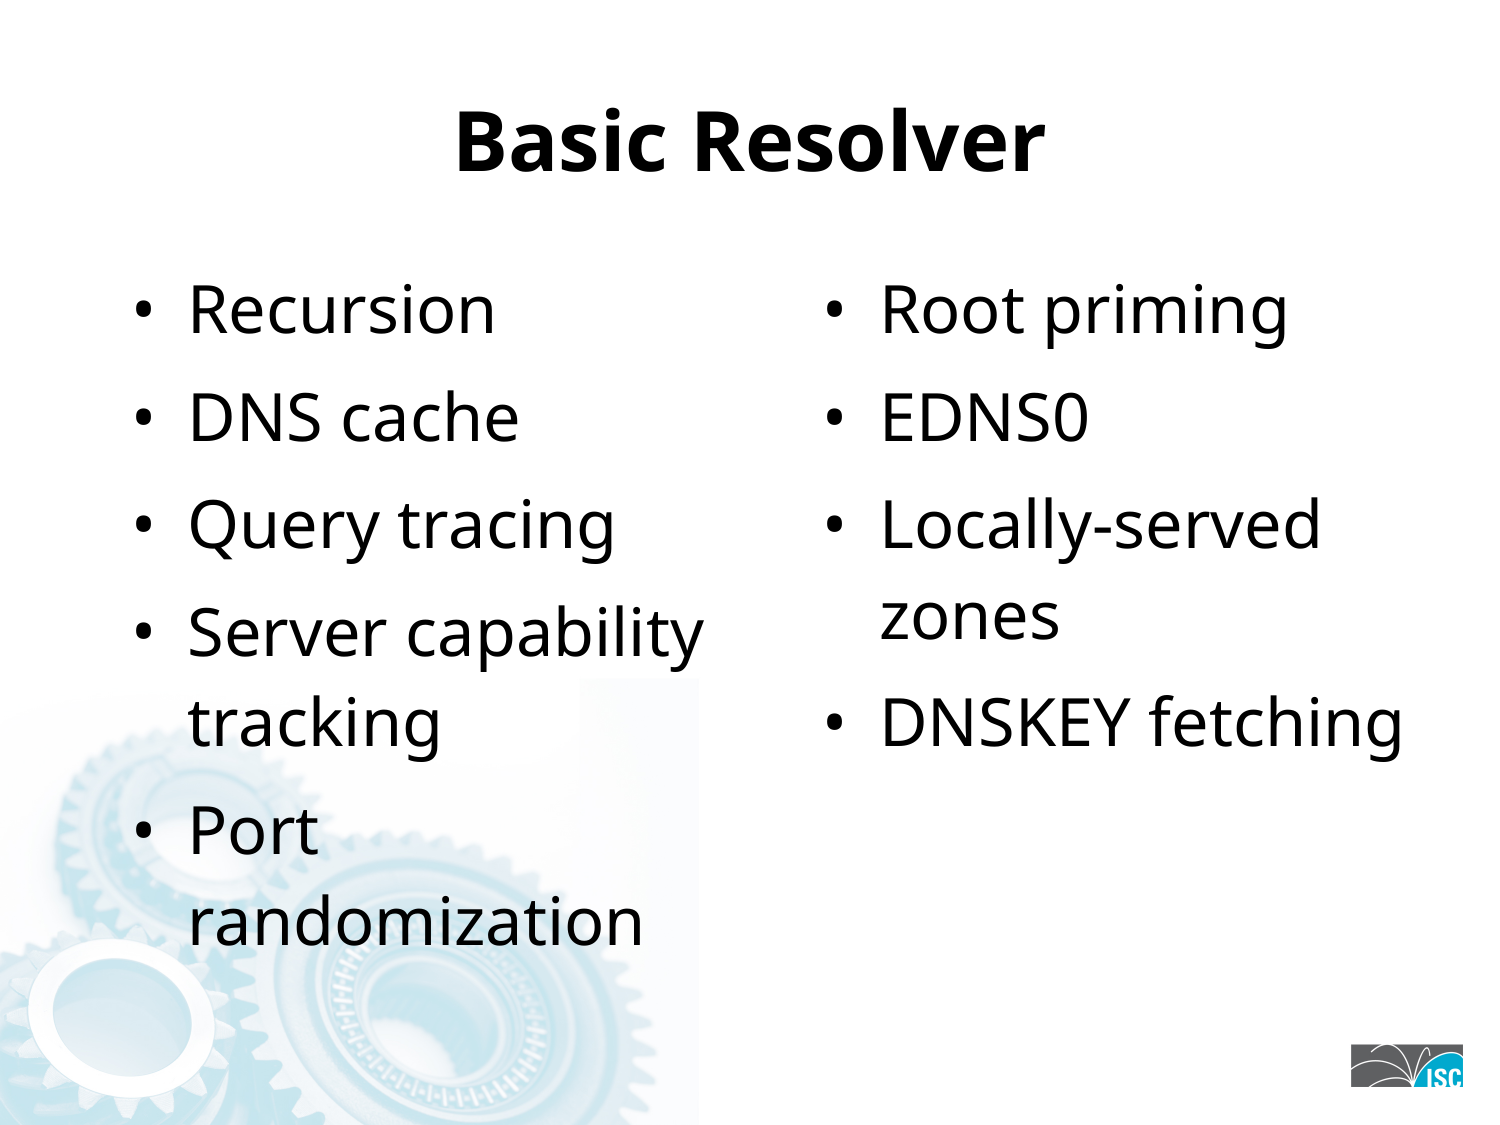

# Basic Resolver
Recursion
DNS cache
Query tracing
Server capability tracking
Port randomization
Root priming
EDNS0
Locally-served zones
DNSKEY fetching